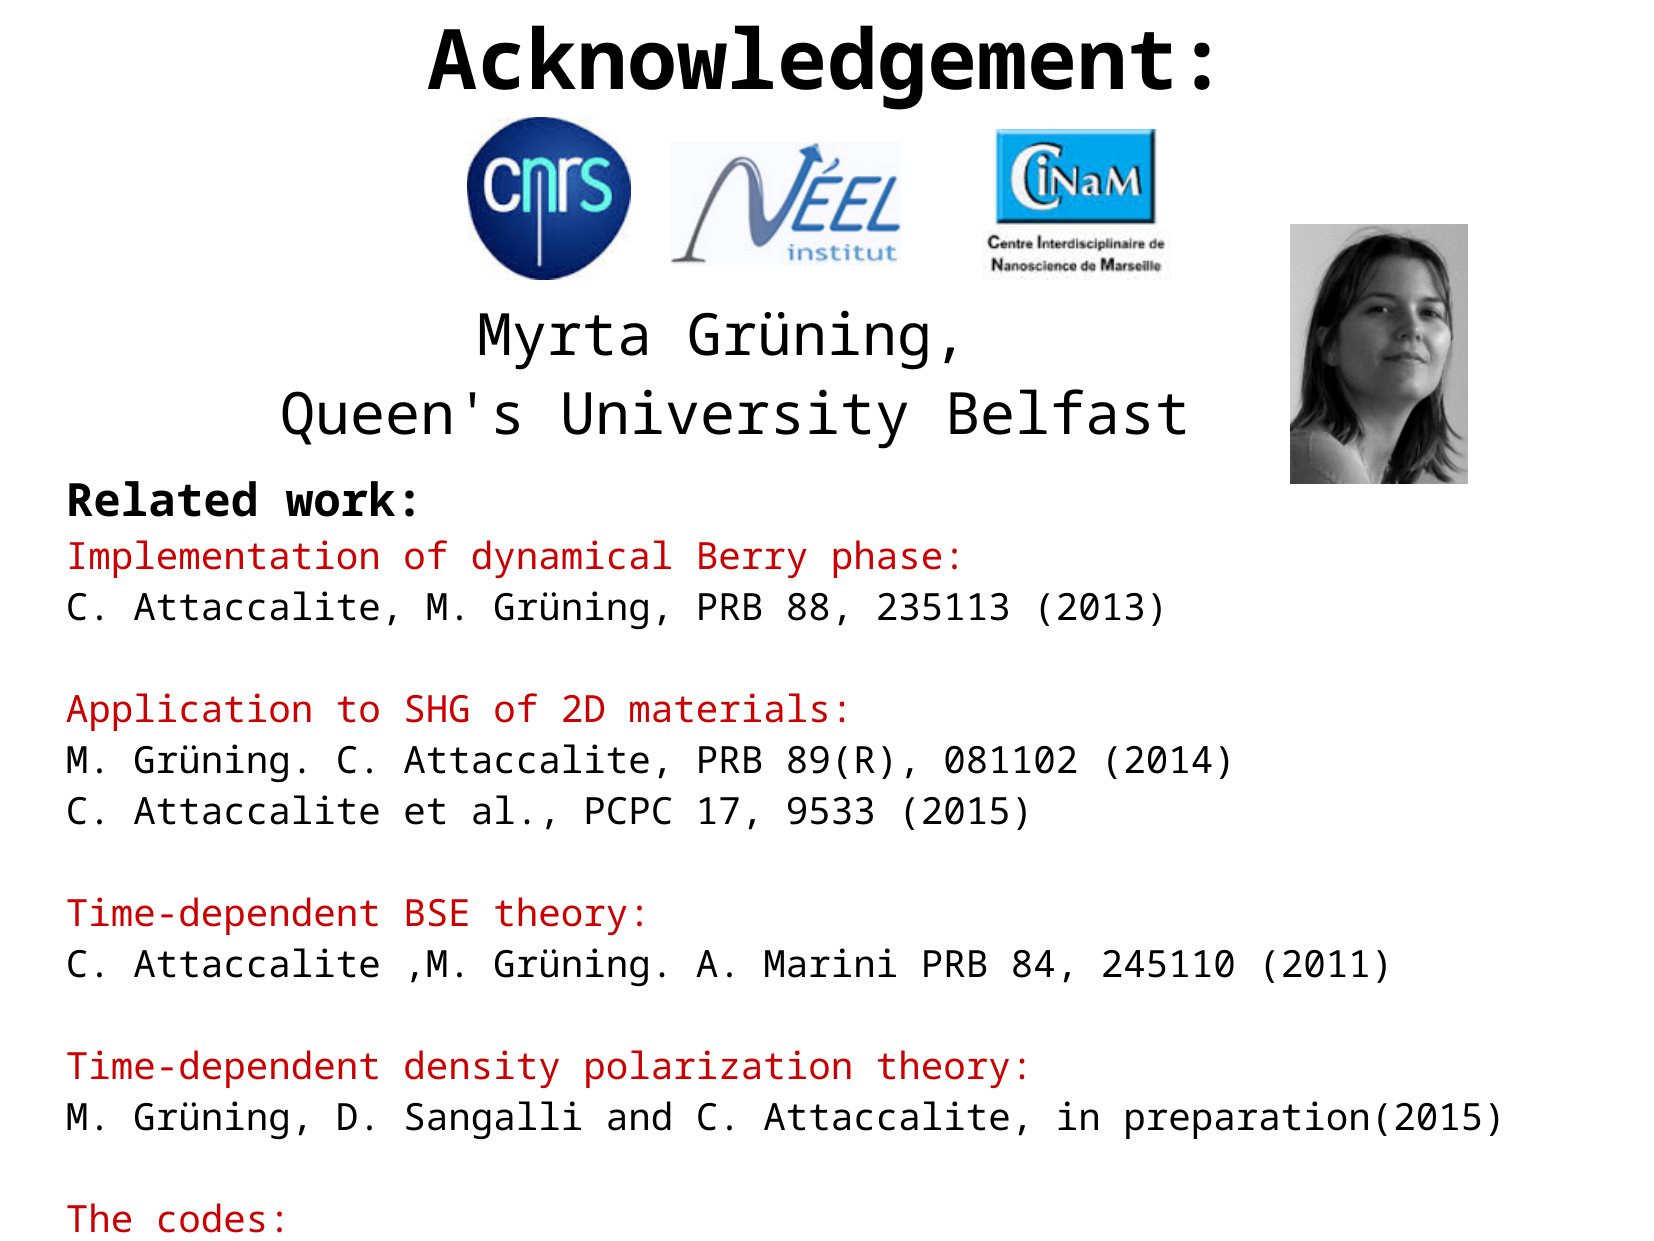

# Acknowledgement:
Myrta Grüning,
Queen's University Belfast
Related work:
Implementation of dynamical Berry phase:
C. Attaccalite, M. Grüning, PRB 88, 235113 (2013)
Application to SHG of 2D materials:
M. Grüning. C. Attaccalite, PRB 89(R), 081102 (2014)
C. Attaccalite et al., PCPC 17, 9533 (2015)
Time-dependent BSE theory:
C. Attaccalite ,M. Grüning. A. Marini PRB 84, 245110 (2011)
Time-dependent density polarization theory:
M. Grüning, D. Sangalli and C. Attaccalite, in preparation(2015)
The codes:
A. Marini et al. Comp. Phys. Comm. 180, 1392 (2009)
P. Giannozzi et al. J. of Phys.: Cond. Matter, 21, 395502 (2009)